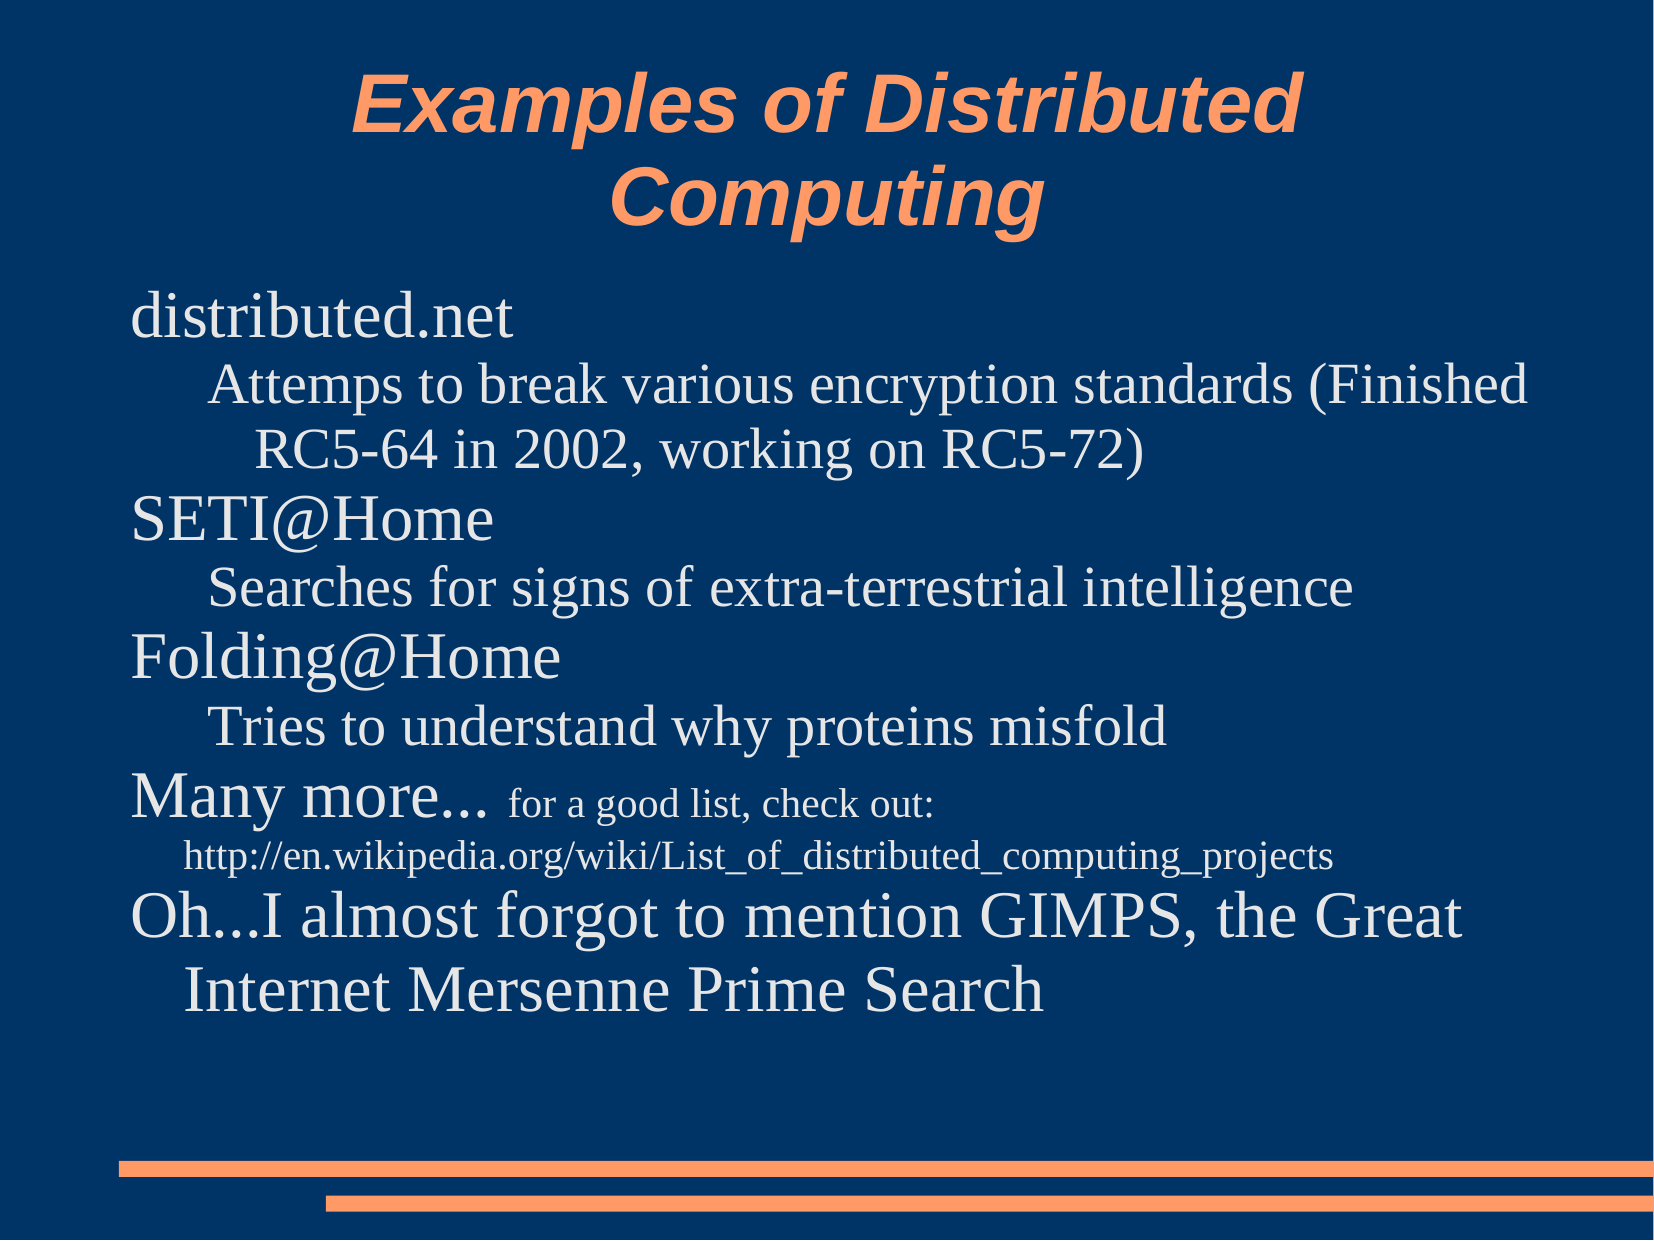

# Examples of Distributed Computing
distributed.net
Attemps to break various encryption standards (Finished RC5-64 in 2002, working on RC5-72)
SETI@Home
Searches for signs of extra-terrestrial intelligence
Folding@Home
Tries to understand why proteins misfold
Many more... for a good list, check out: http://en.wikipedia.org/wiki/List_of_distributed_computing_projects
Oh...I almost forgot to mention GIMPS, the Great Internet Mersenne Prime Search